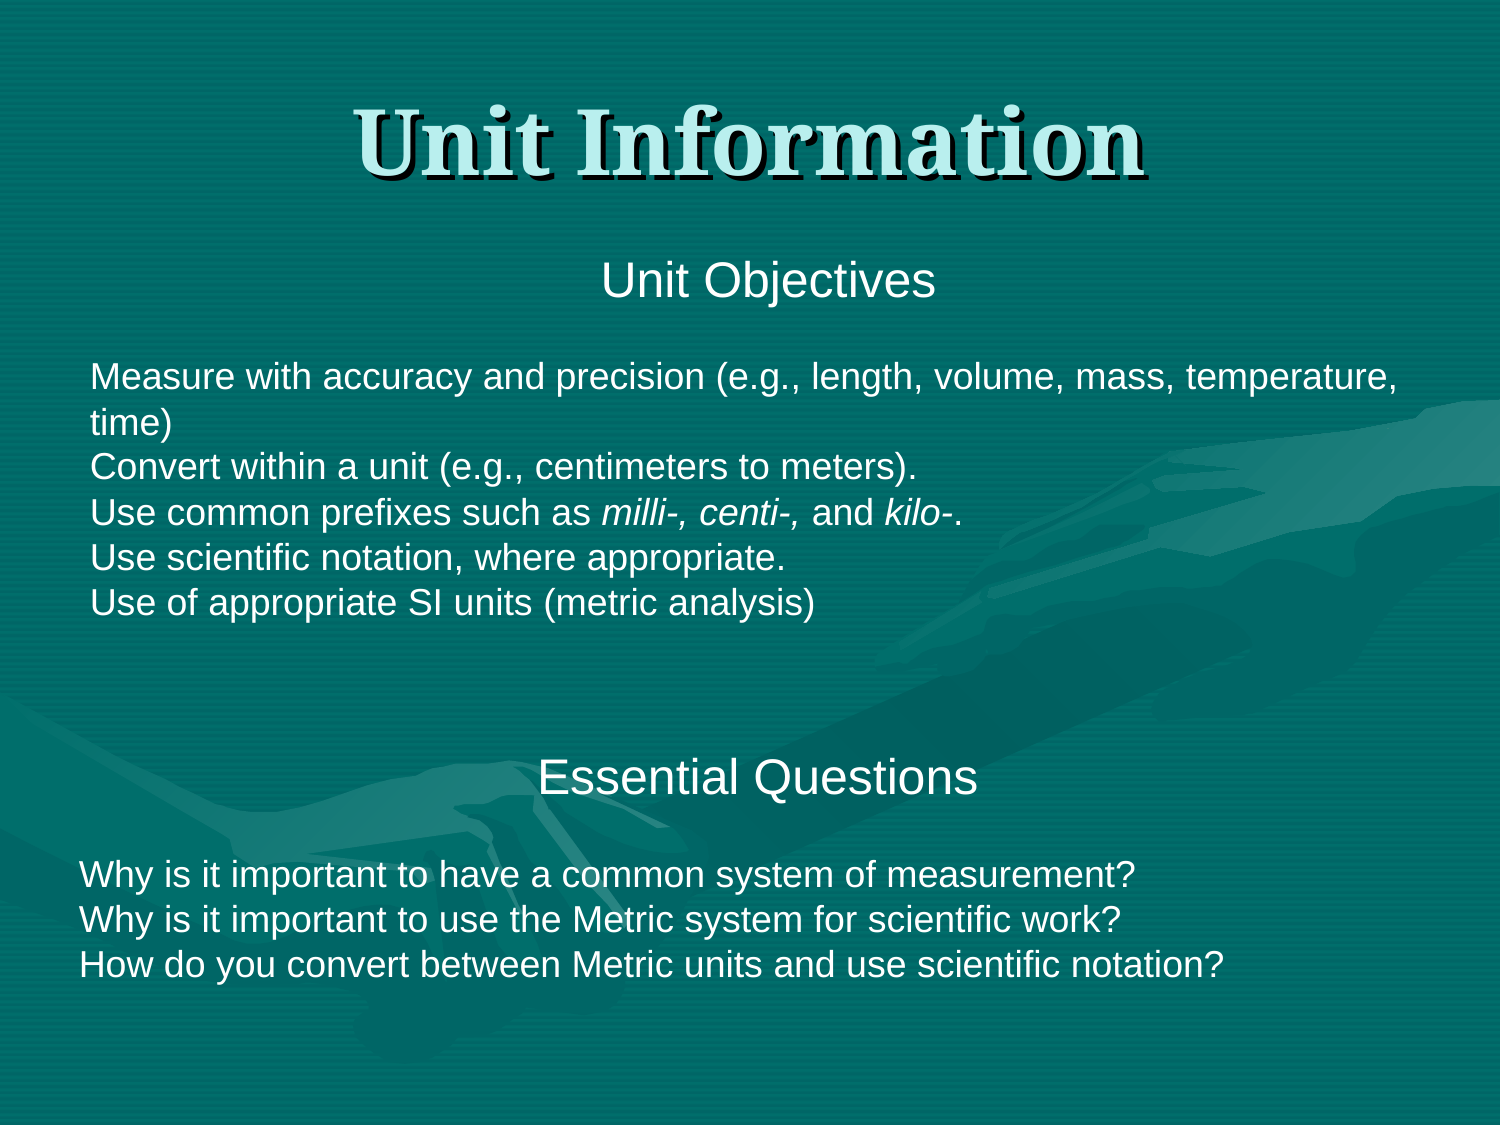

Unit Information
Unit Objectives
Measure with accuracy and precision (e.g., length, volume, mass, temperature, time)
Convert within a unit (e.g., centimeters to meters).
Use common prefixes such as milli-, centi-, and kilo-.
Use scientific notation, where appropriate.
Use of appropriate SI units (metric analysis)
Essential Questions
Why is it important to have a common system of measurement?
Why is it important to use the Metric system for scientific work?
How do you convert between Metric units and use scientific notation?